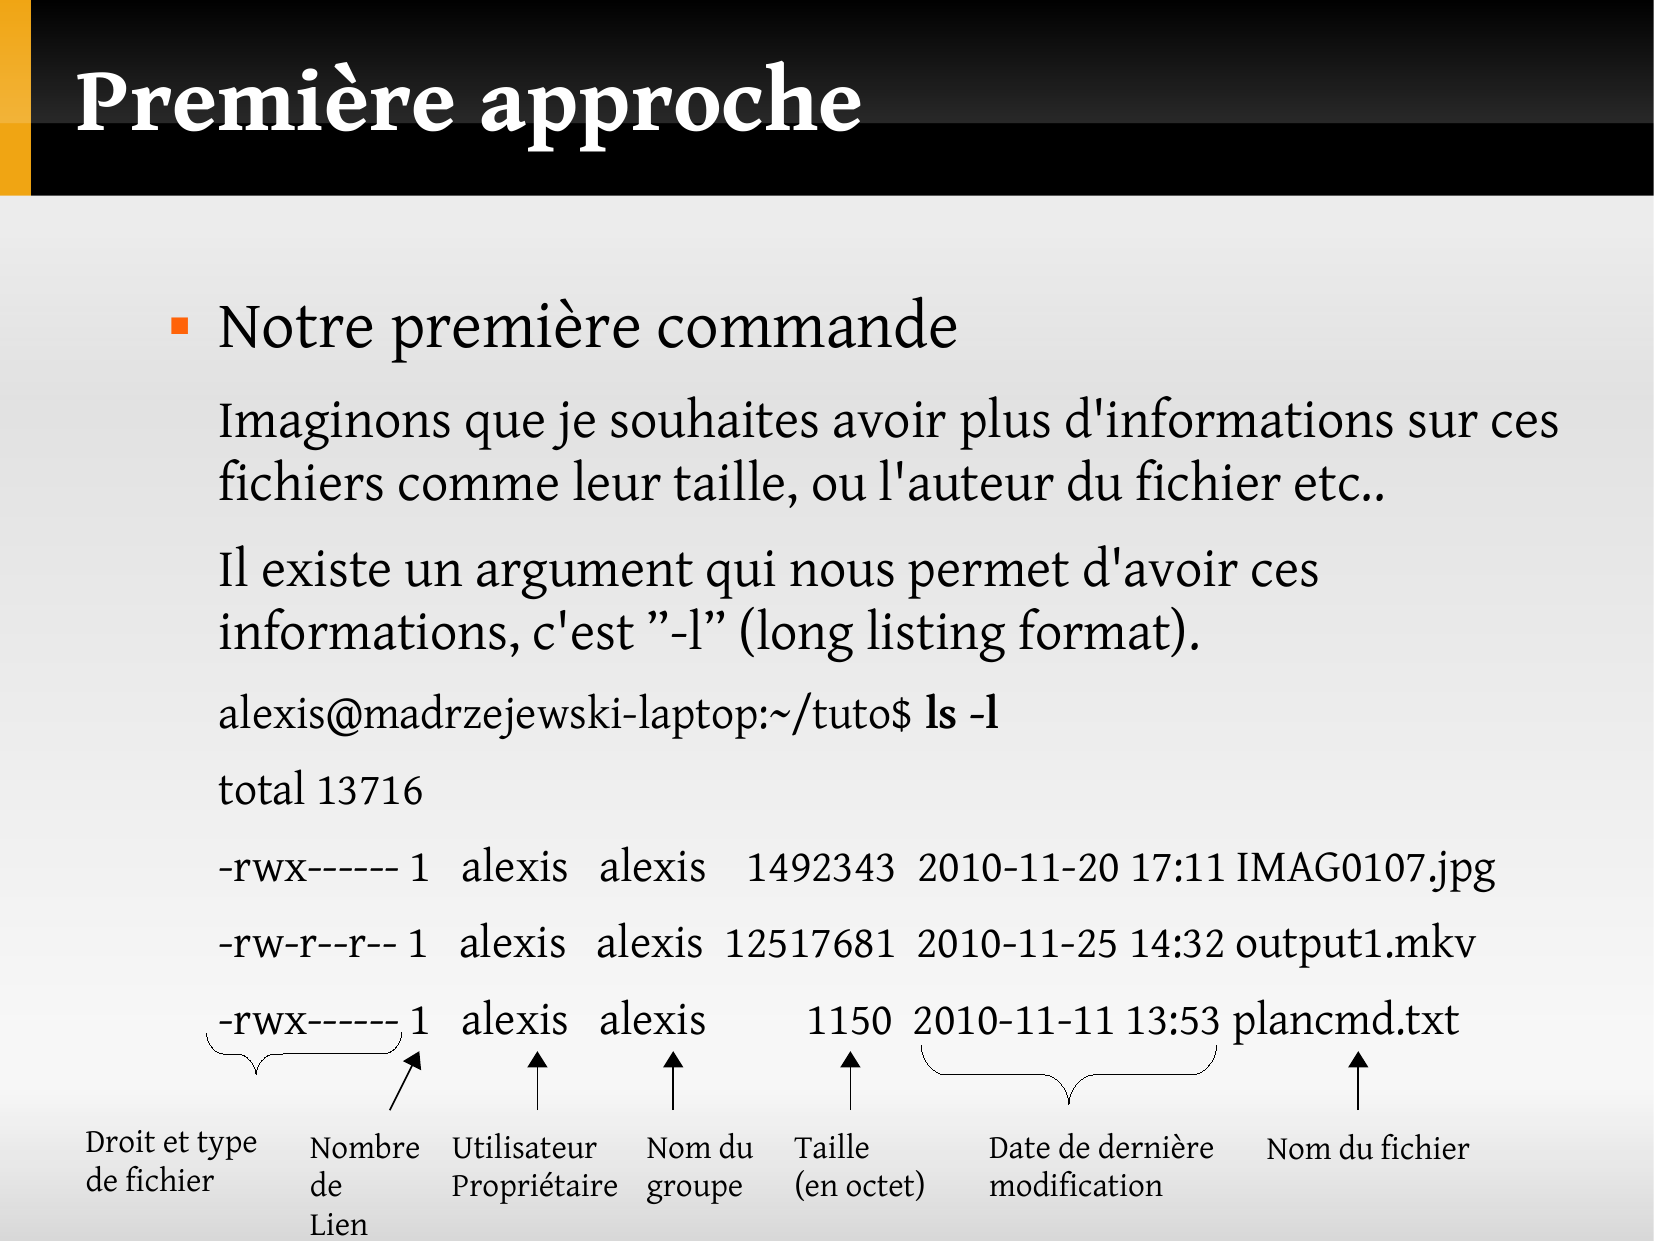

# Première approche
Notre première commande
Imaginons que je souhaites avoir plus d'informations sur ces fichiers comme leur taille, ou l'auteur du fichier etc..
Il existe un argument qui nous permet d'avoir ces informations, c'est ”-l” (long listing format).
alexis@madrzejewski-laptop:~/tuto$ ls -l
total 13716
-rwx------ 1 alexis alexis 1492343 2010-11-20 17:11 IMAG0107.jpg
-rw-r--r-- 1 alexis alexis 12517681 2010-11-25 14:32 output1.mkv
-rwx------ 1 alexis alexis 1150 2010-11-11 13:53 plancmd.txt
Droit et type de fichier
Nombre de
Lien
Utilisateur
Propriétaire
Nom du groupe
Taille (en octet)
Date de dernière modification
Nom du fichier